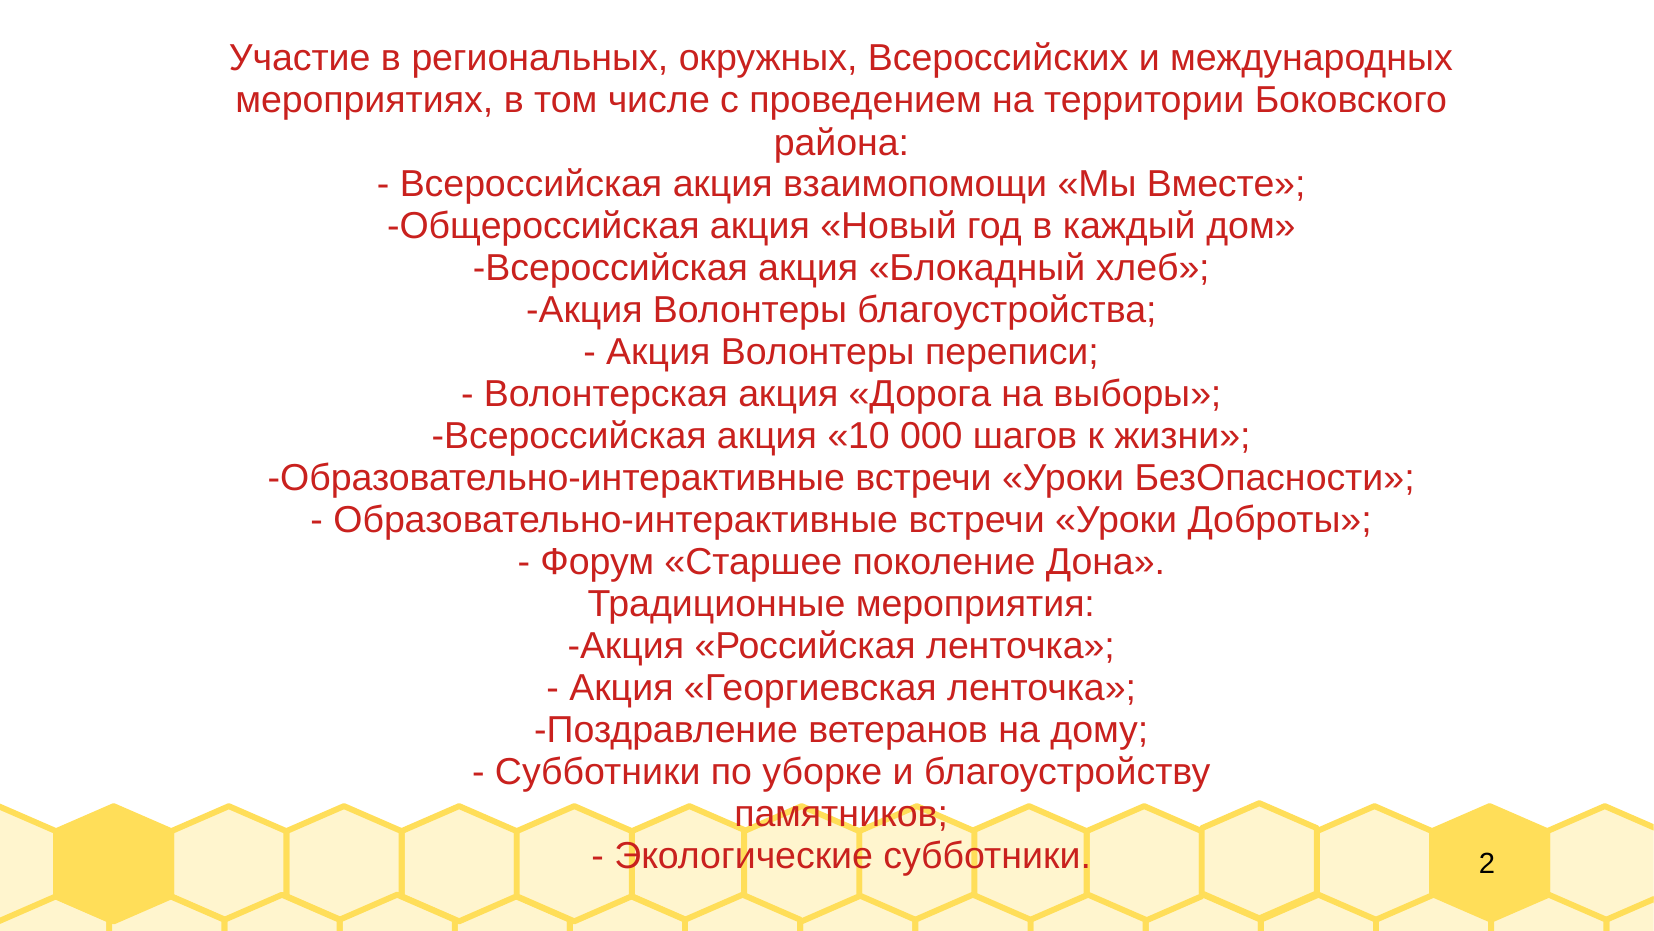

Участие в региональных, окружных, Всероссийских и международных
мероприятиях, в том числе с проведением на территории Боковского
района:
- Всероссийская акция взаимопомощи «Мы Вместе»;
-Общероссийская акция «Новый год в каждый дом»
-Всероссийская акция «Блокадный хлеб»;
-Акция Волонтеры благоустройства;
- Акция Волонтеры переписи;
- Волонтерская акция «Дорога на выборы»;
-Всероссийская акция «10 000 шагов к жизни»;
-Образовательно-интерактивные встречи «Уроки БезОпасности»;
- Образовательно-интерактивные встречи «Уроки Доброты»;
- Форум «Старшее поколение Дона».
Традиционные мероприятия:
-Акция «Российская ленточка»;
- Акция «Георгиевская ленточка»;
-Поздравление ветеранов на дому;
- Субботники по уборке и благоустройству
памятников;
- Экологические субботники.